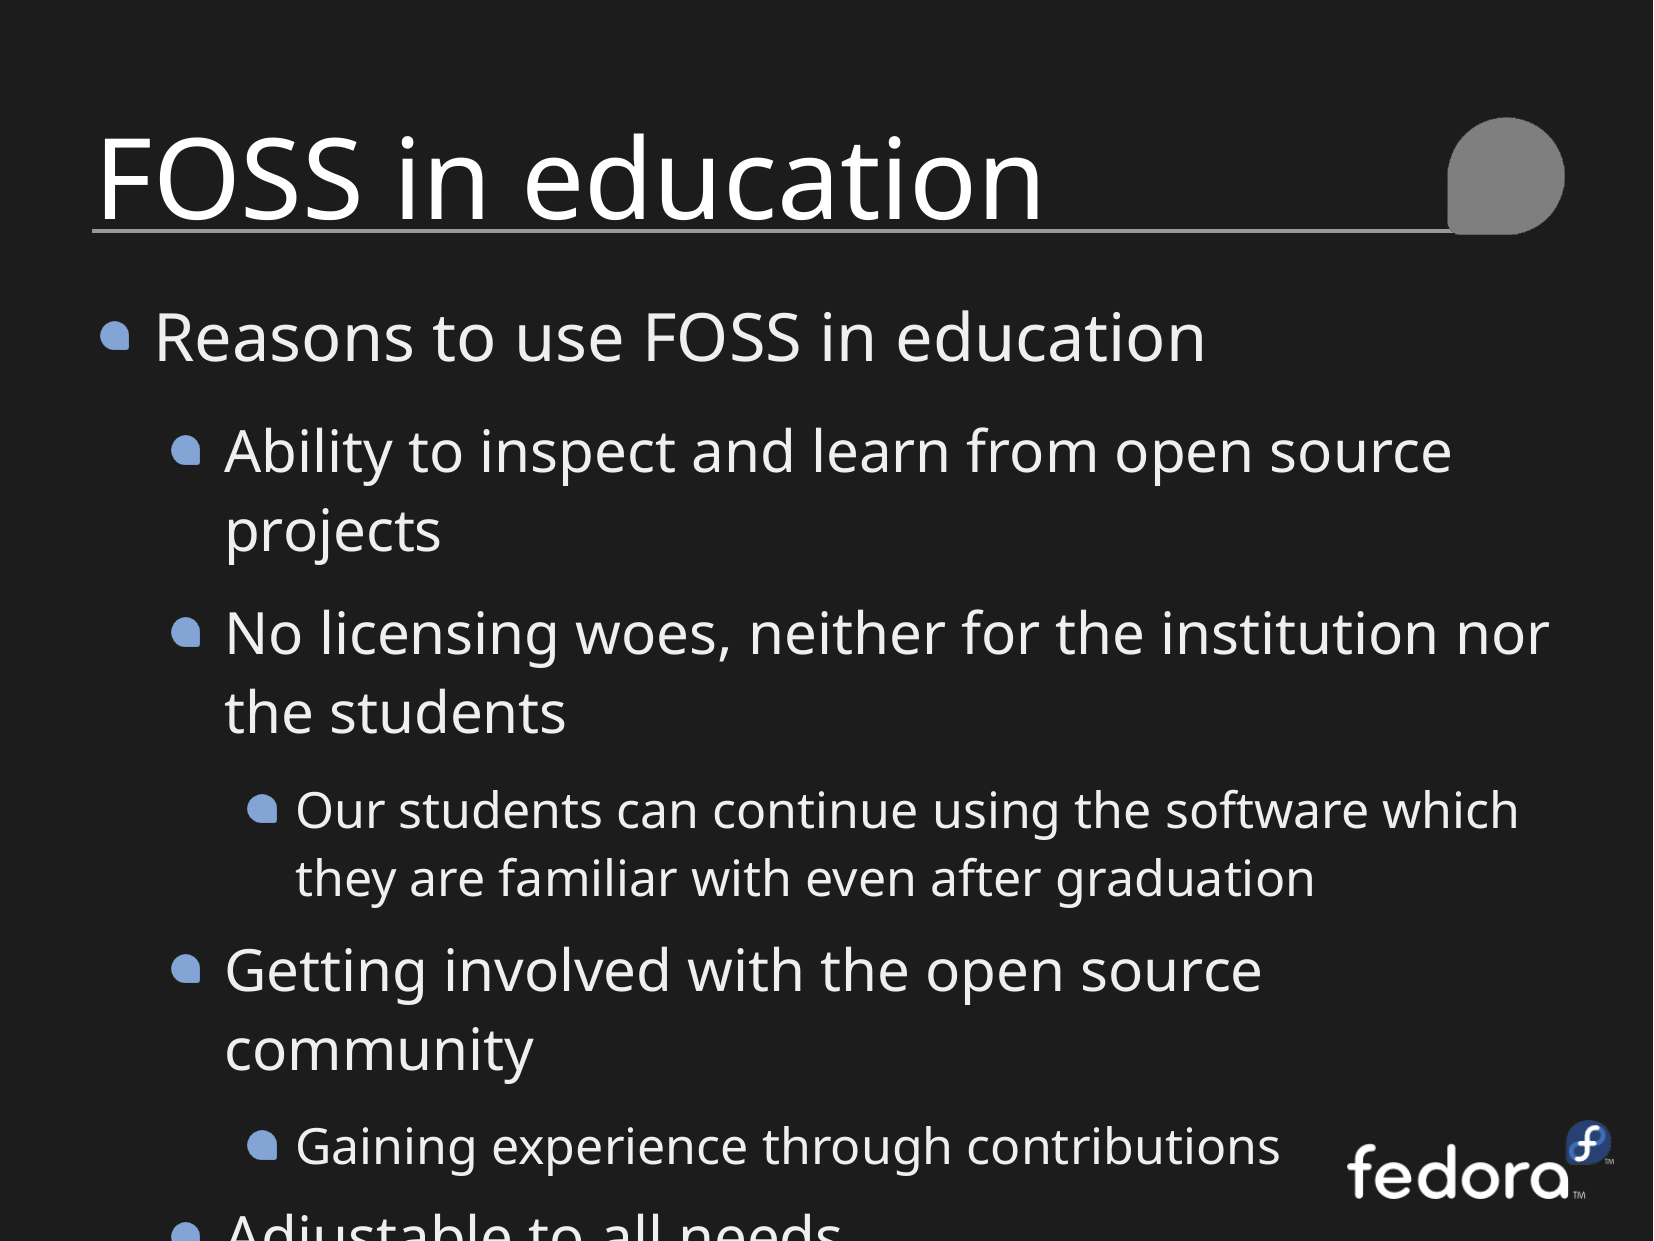

FOSS in education
# Reasons to use FOSS in education
Ability to inspect and learn from open source projects
No licensing woes, neither for the institution nor the students
Our students can continue using the software which they are familiar with even after graduation
Getting involved with the open source community
Gaining experience through contributions
Adjustable to all needs